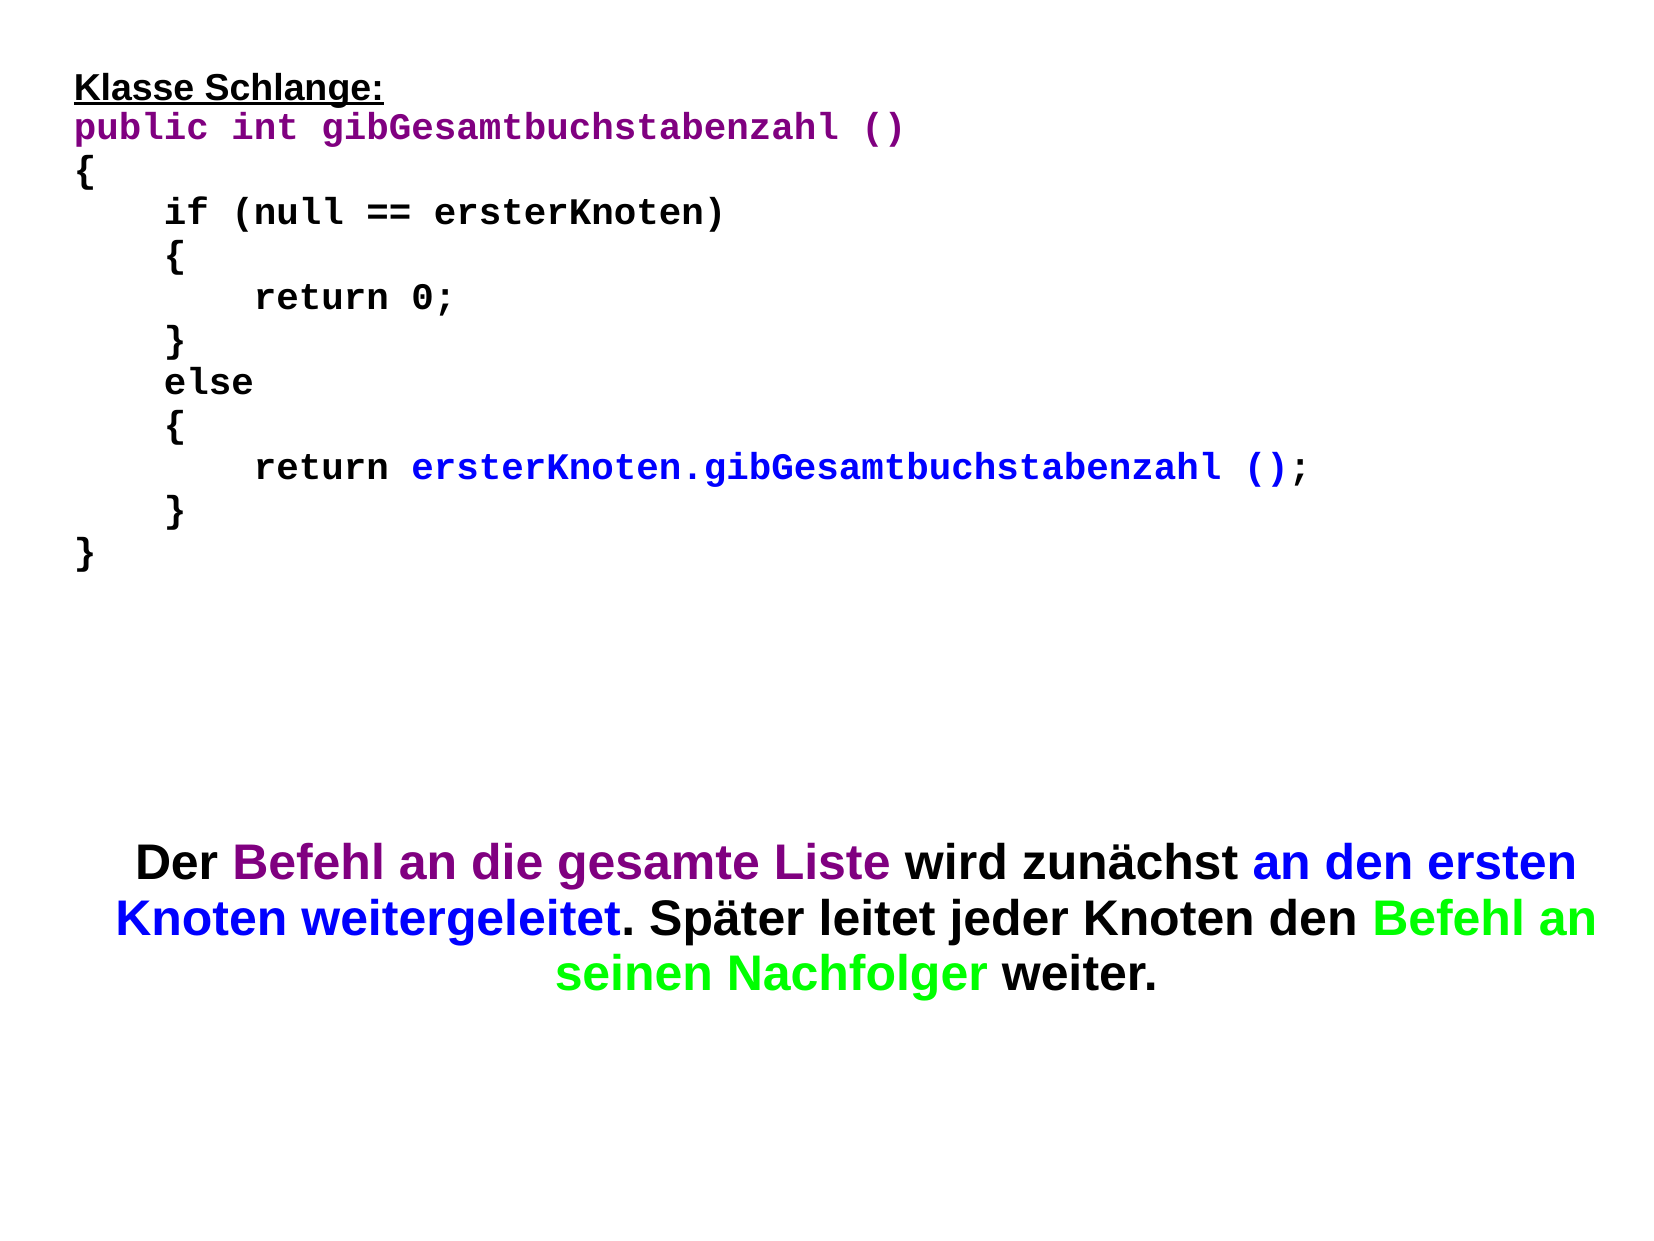

Klasse Schlange:
public int gibGesamtbuchstabenzahl ()
{
 if (null == ersterKnoten)
 {
 return 0;
 }
 else
 {
 return ersterKnoten.gibGesamtbuchstabenzahl ();
 }
}
Der Befehl an die gesamte Liste wird zunächst an den ersten Knoten weitergeleitet. Später leitet jeder Knoten den Befehl an seinen Nachfolger weiter.